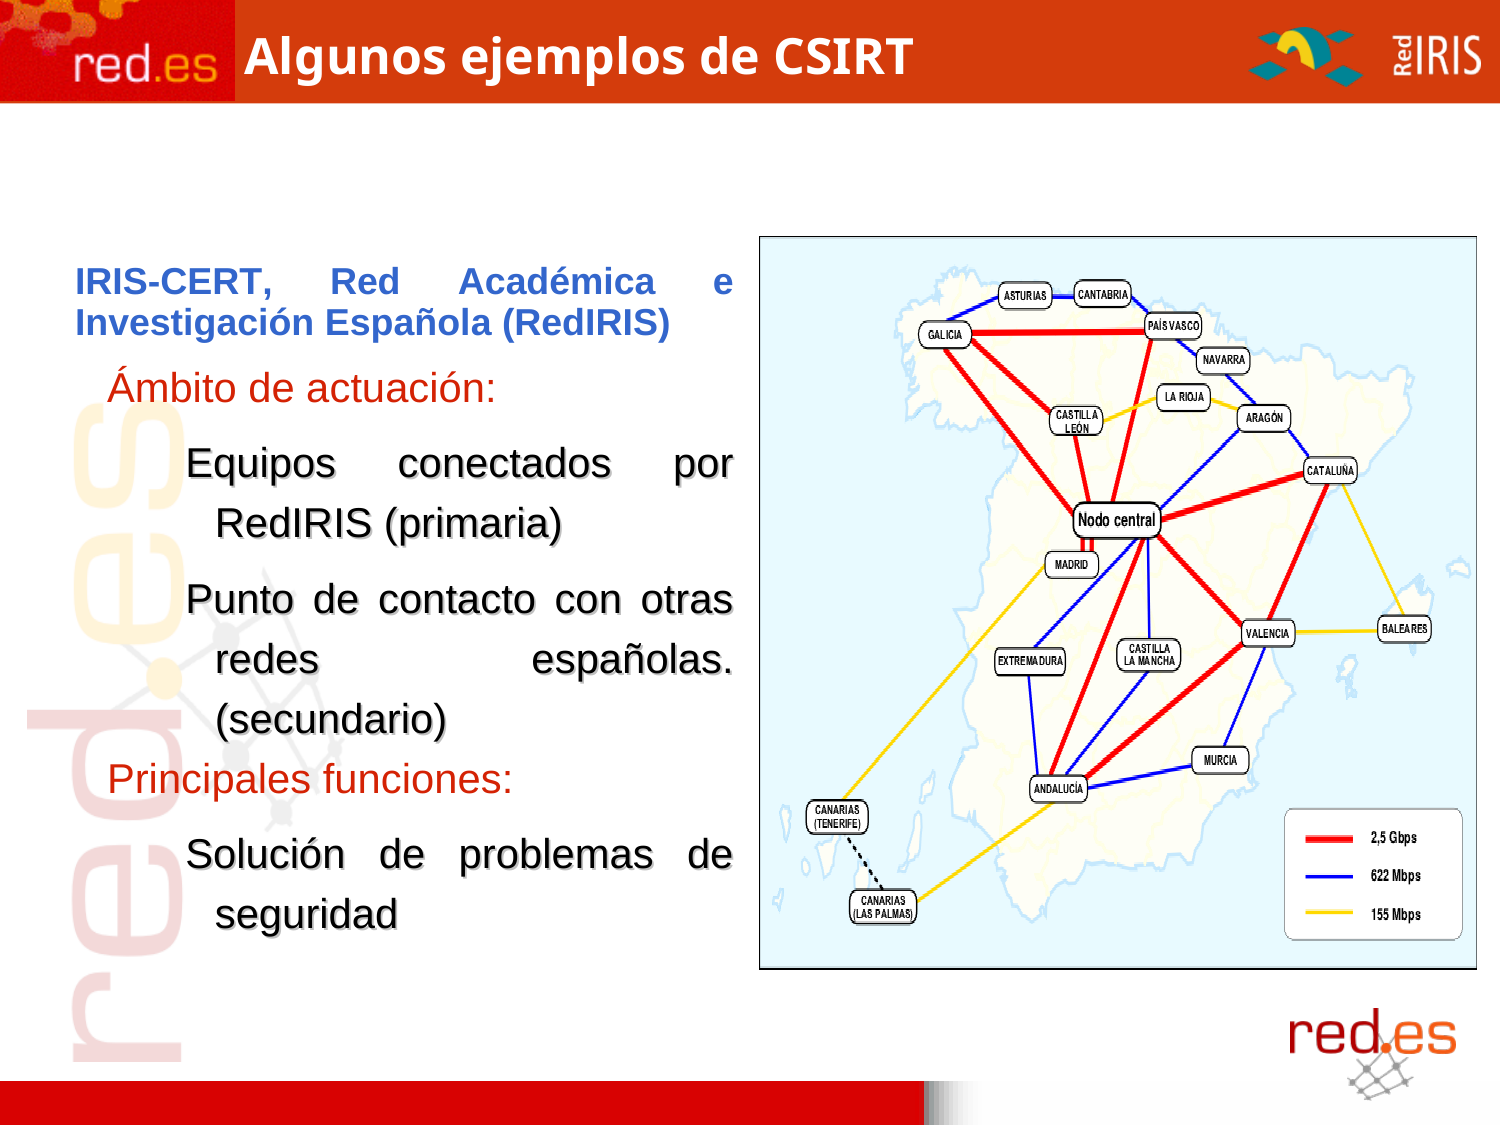

# Algunos ejemplos de CSIRT
IRIS-CERT, Red Académica e Investigación Española (RedIRIS)
Ámbito de actuación:
Equipos conectados por RedIRIS (primaria)
Punto de contacto con otras redes españolas. (secundario)
Principales funciones:
Solución de problemas de seguridad